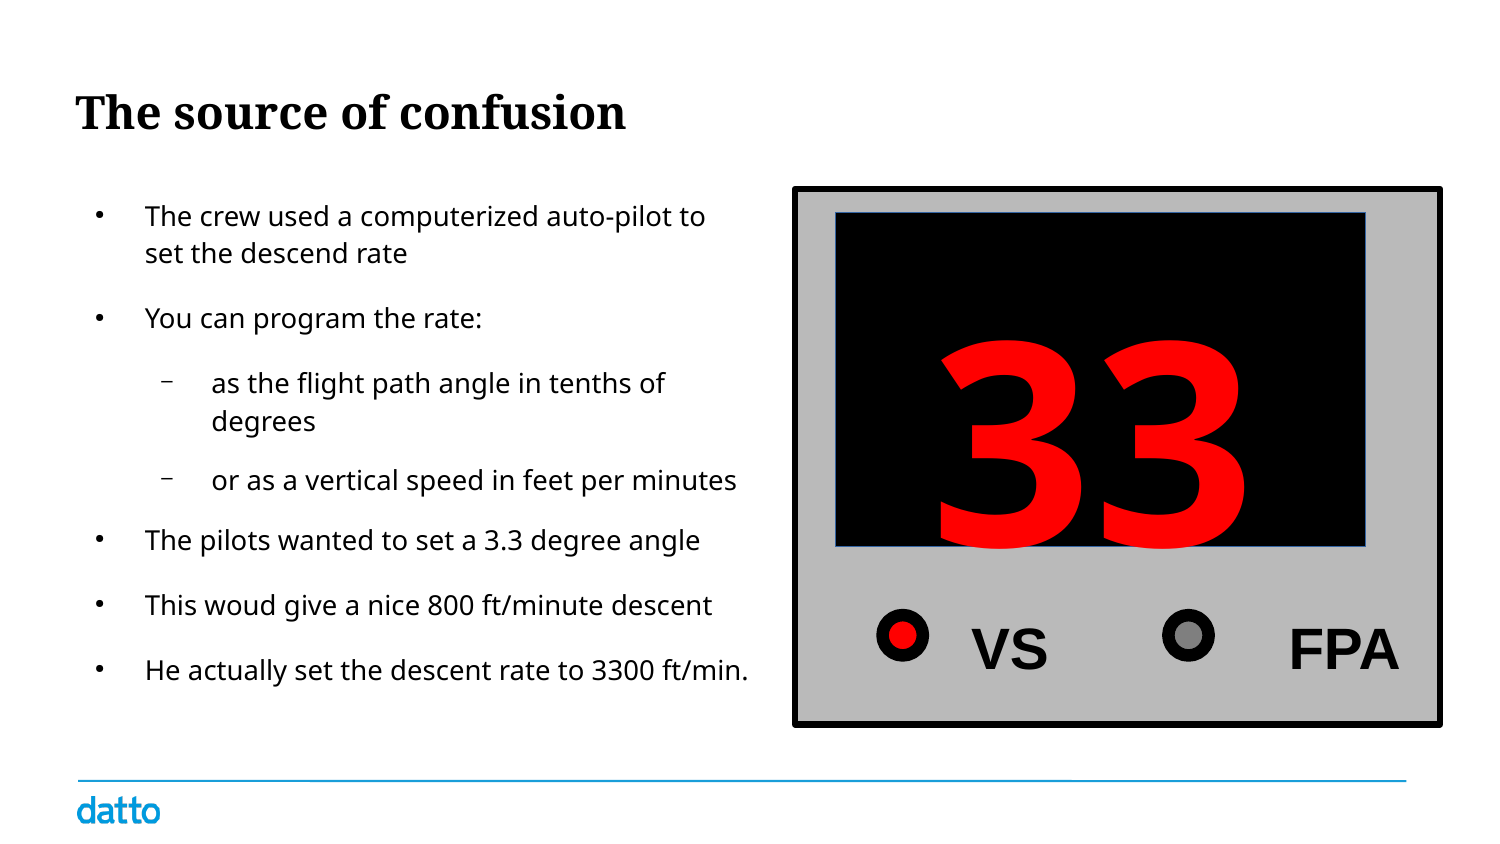

# The source of confusion
33
VS
FPA
The crew used a computerized auto-pilot to set the descend rate
You can program the rate:
as the flight path angle in tenths of degrees
or as a vertical speed in feet per minutes
The pilots wanted to set a 3.3 degree angle
This woud give a nice 800 ft/minute descent
He actually set the descent rate to 3300 ft/min.